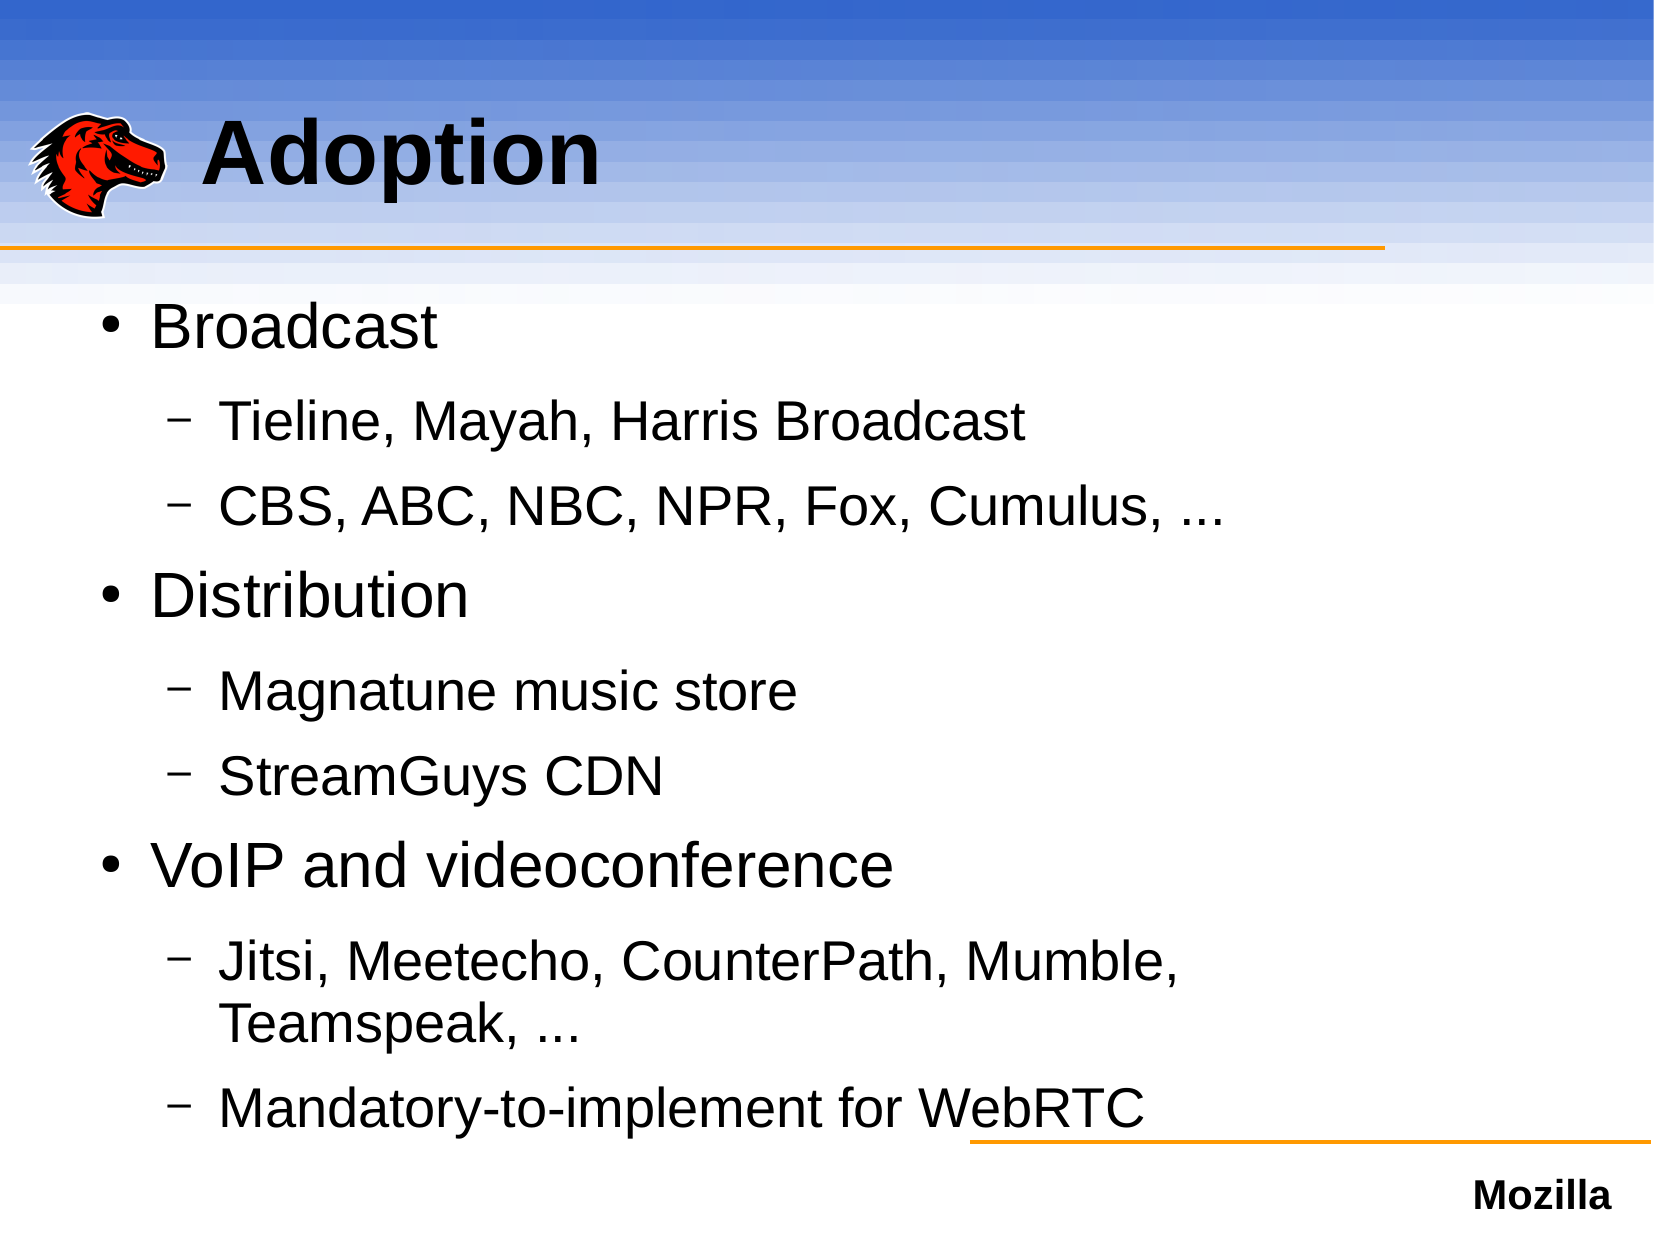

# Adoption
Broadcast
Tieline, Mayah, Harris Broadcast
CBS, ABC, NBC, NPR, Fox, Cumulus, ...
Distribution
Magnatune music store
StreamGuys CDN
VoIP and videoconference
Jitsi, Meetecho, CounterPath, Mumble, Teamspeak, ...
Mandatory-to-implement for WebRTC